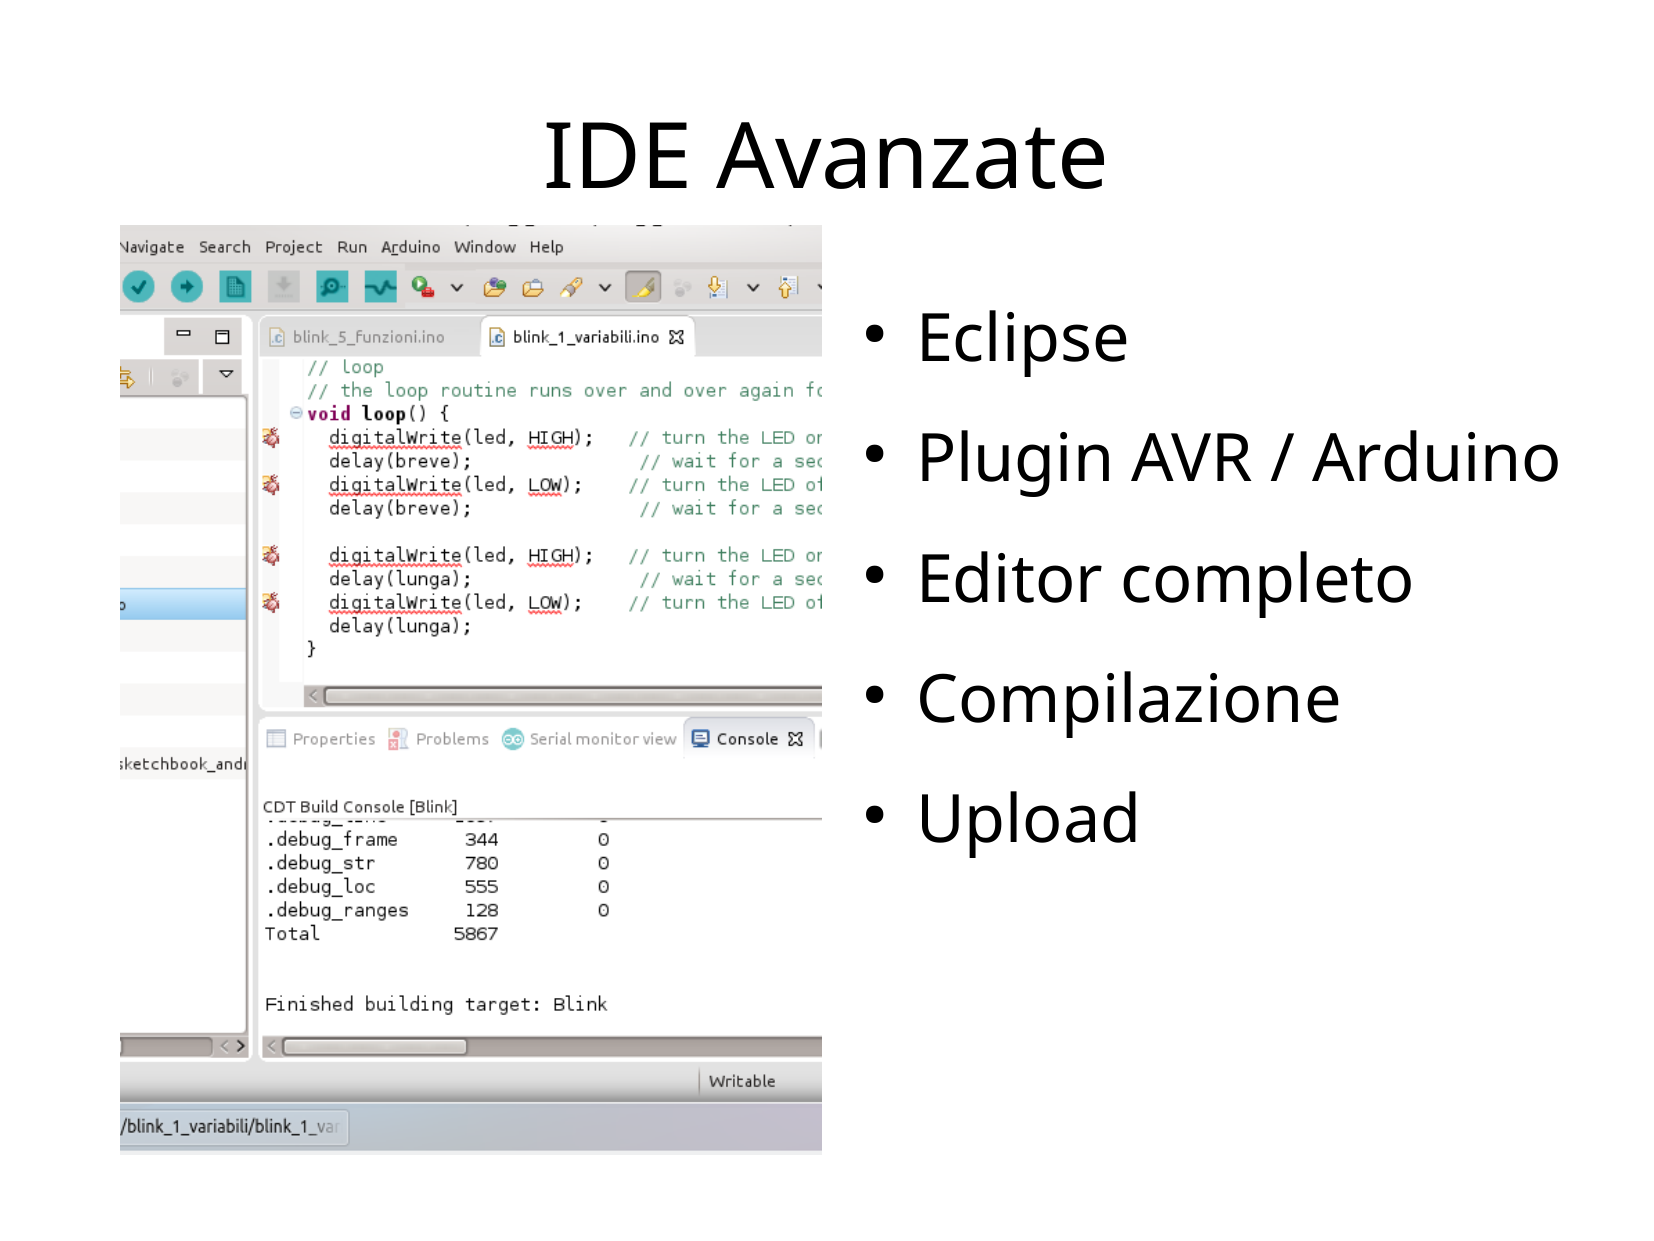

# IDE Avanzate
Eclipse
Plugin AVR / Arduino
Editor completo
Compilazione
Upload